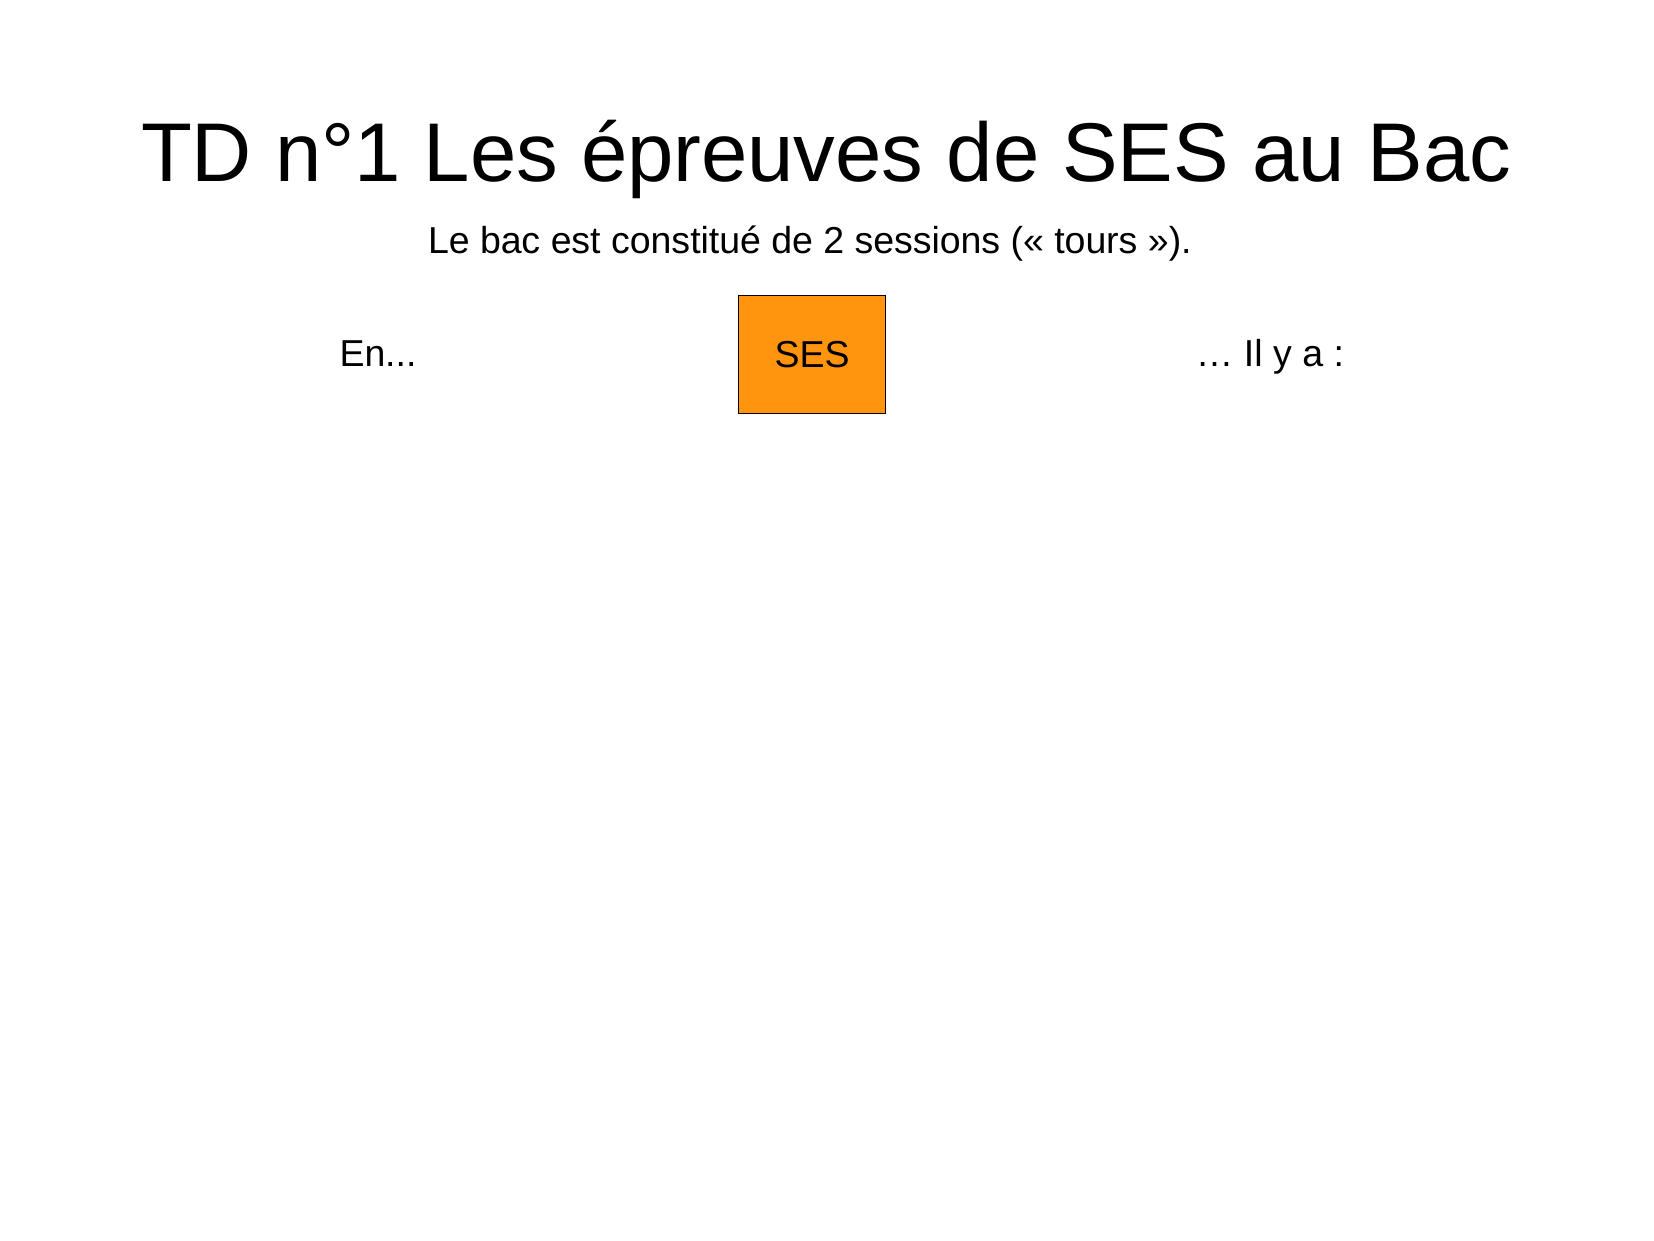

# TD n°1 Les épreuves de SES au Bac
Le bac est constitué de 2 sessions (« tours »).
SES
En...
… Il y a :